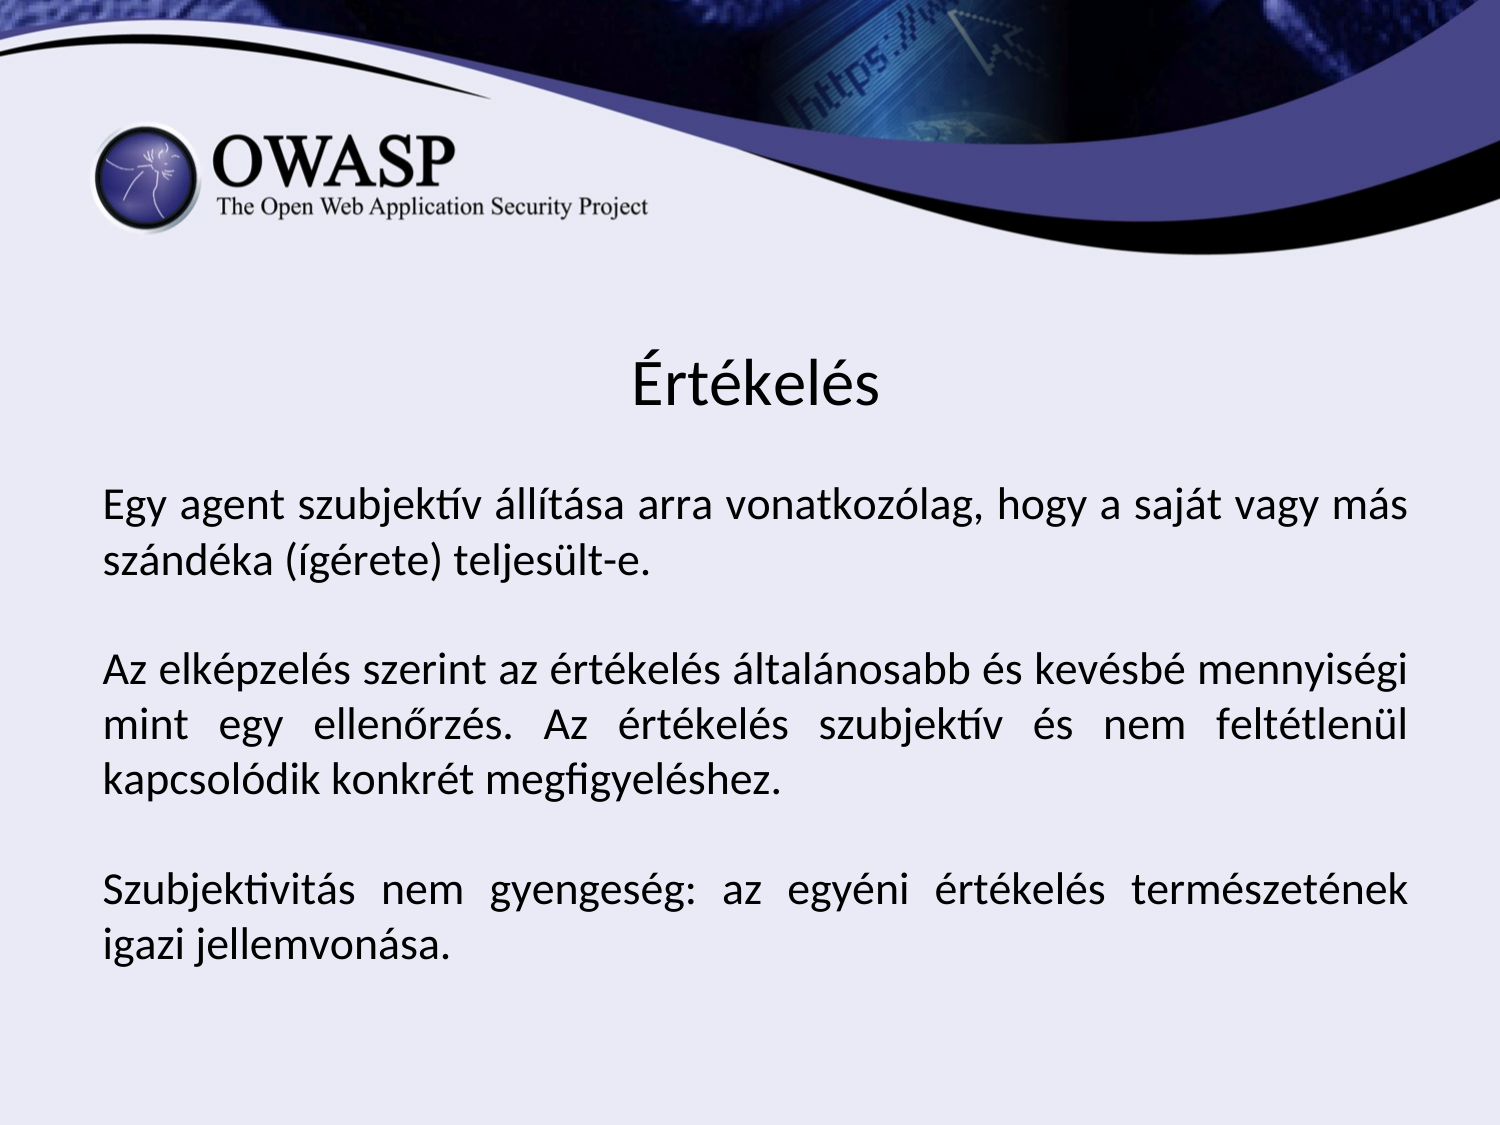

Értékelés
Egy agent szubjektív állítása arra vonatkozólag, hogy a saját vagy más szándéka (ígérete) teljesült-e.
Az elképzelés szerint az értékelés általánosabb és kevésbé mennyiségi mint egy ellenőrzés. Az értékelés szubjektív és nem feltétlenül kapcsolódik konkrét megfigyeléshez.
Szubjektivitás nem gyengeség: az egyéni értékelés természetének igazi jellemvonása.